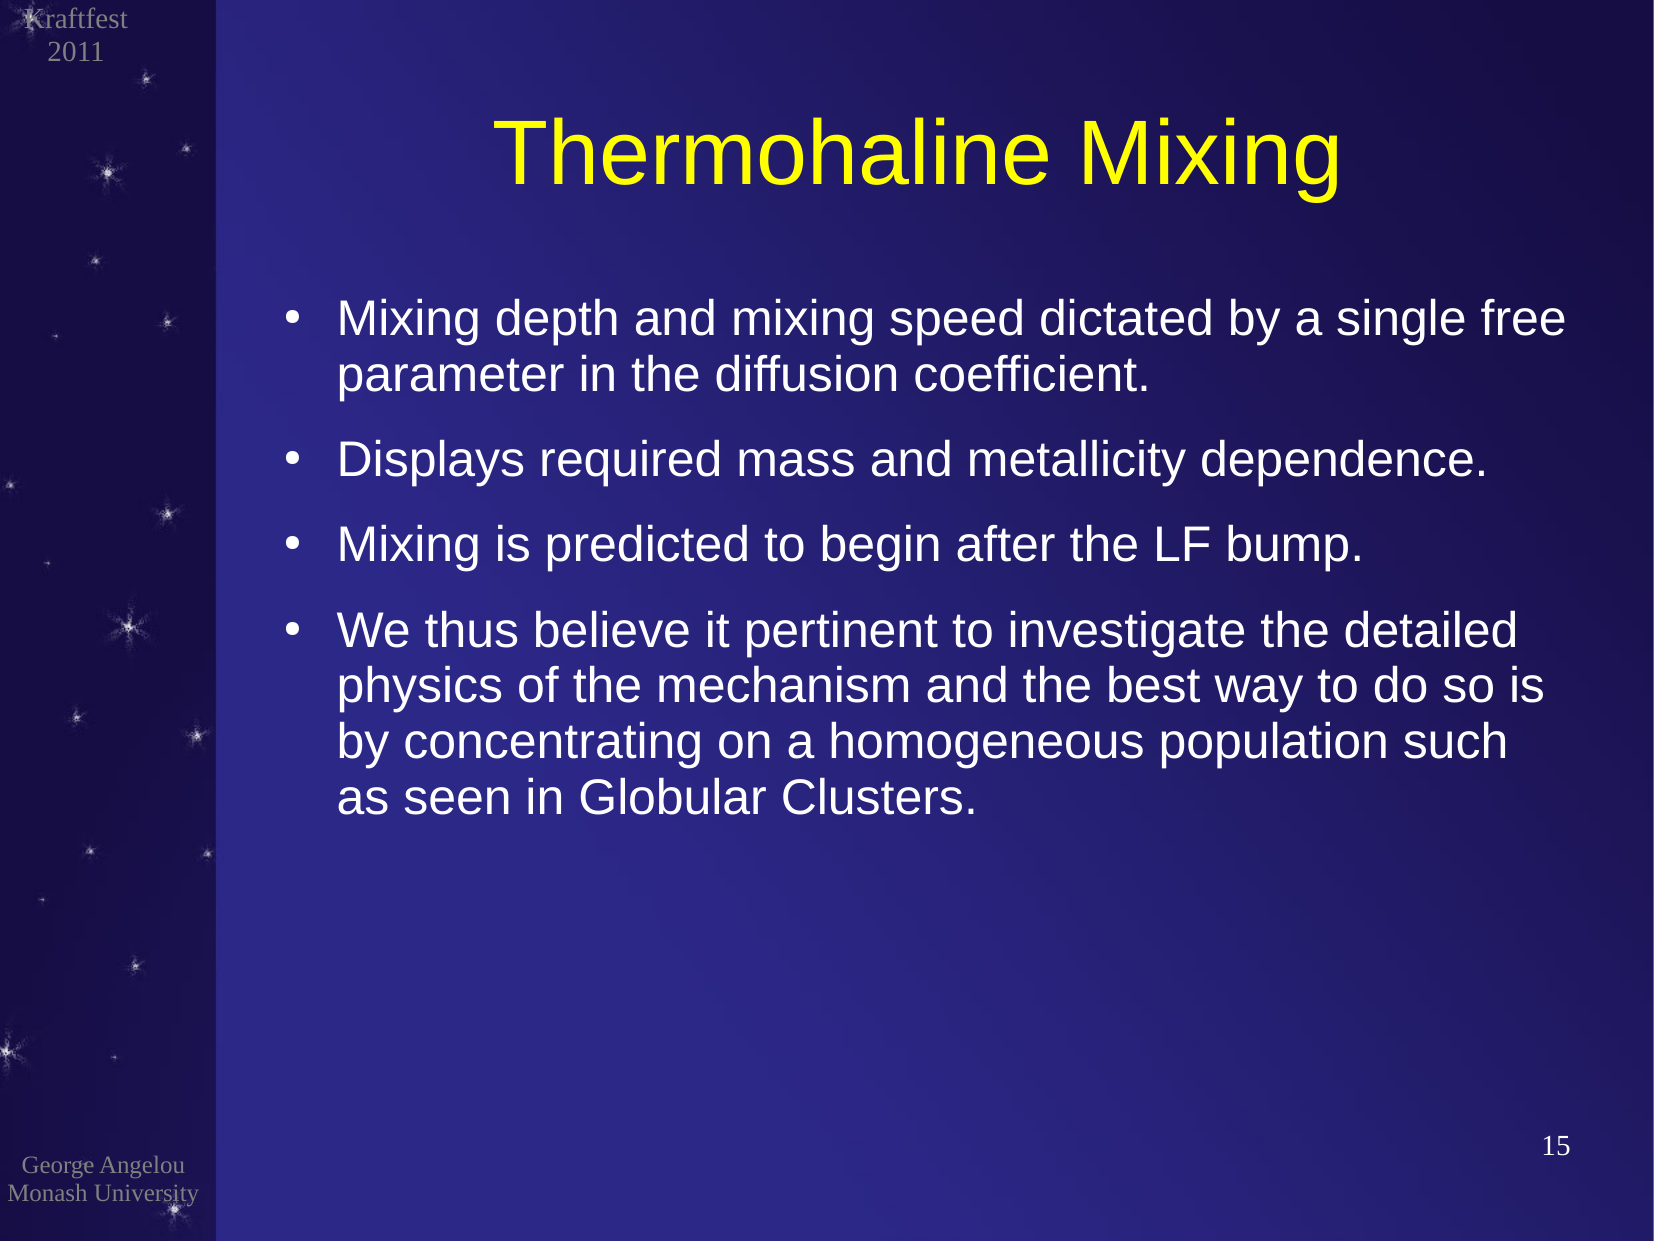

# Thermohaline Mixing
Mixing depth and mixing speed dictated by a single free parameter in the diffusion coefficient.
Displays required mass and metallicity dependence.
Mixing is predicted to begin after the LF bump.
We thus believe it pertinent to investigate the detailed physics of the mechanism and the best way to do so is by concentrating on a homogeneous population such as seen in Globular Clusters.
15